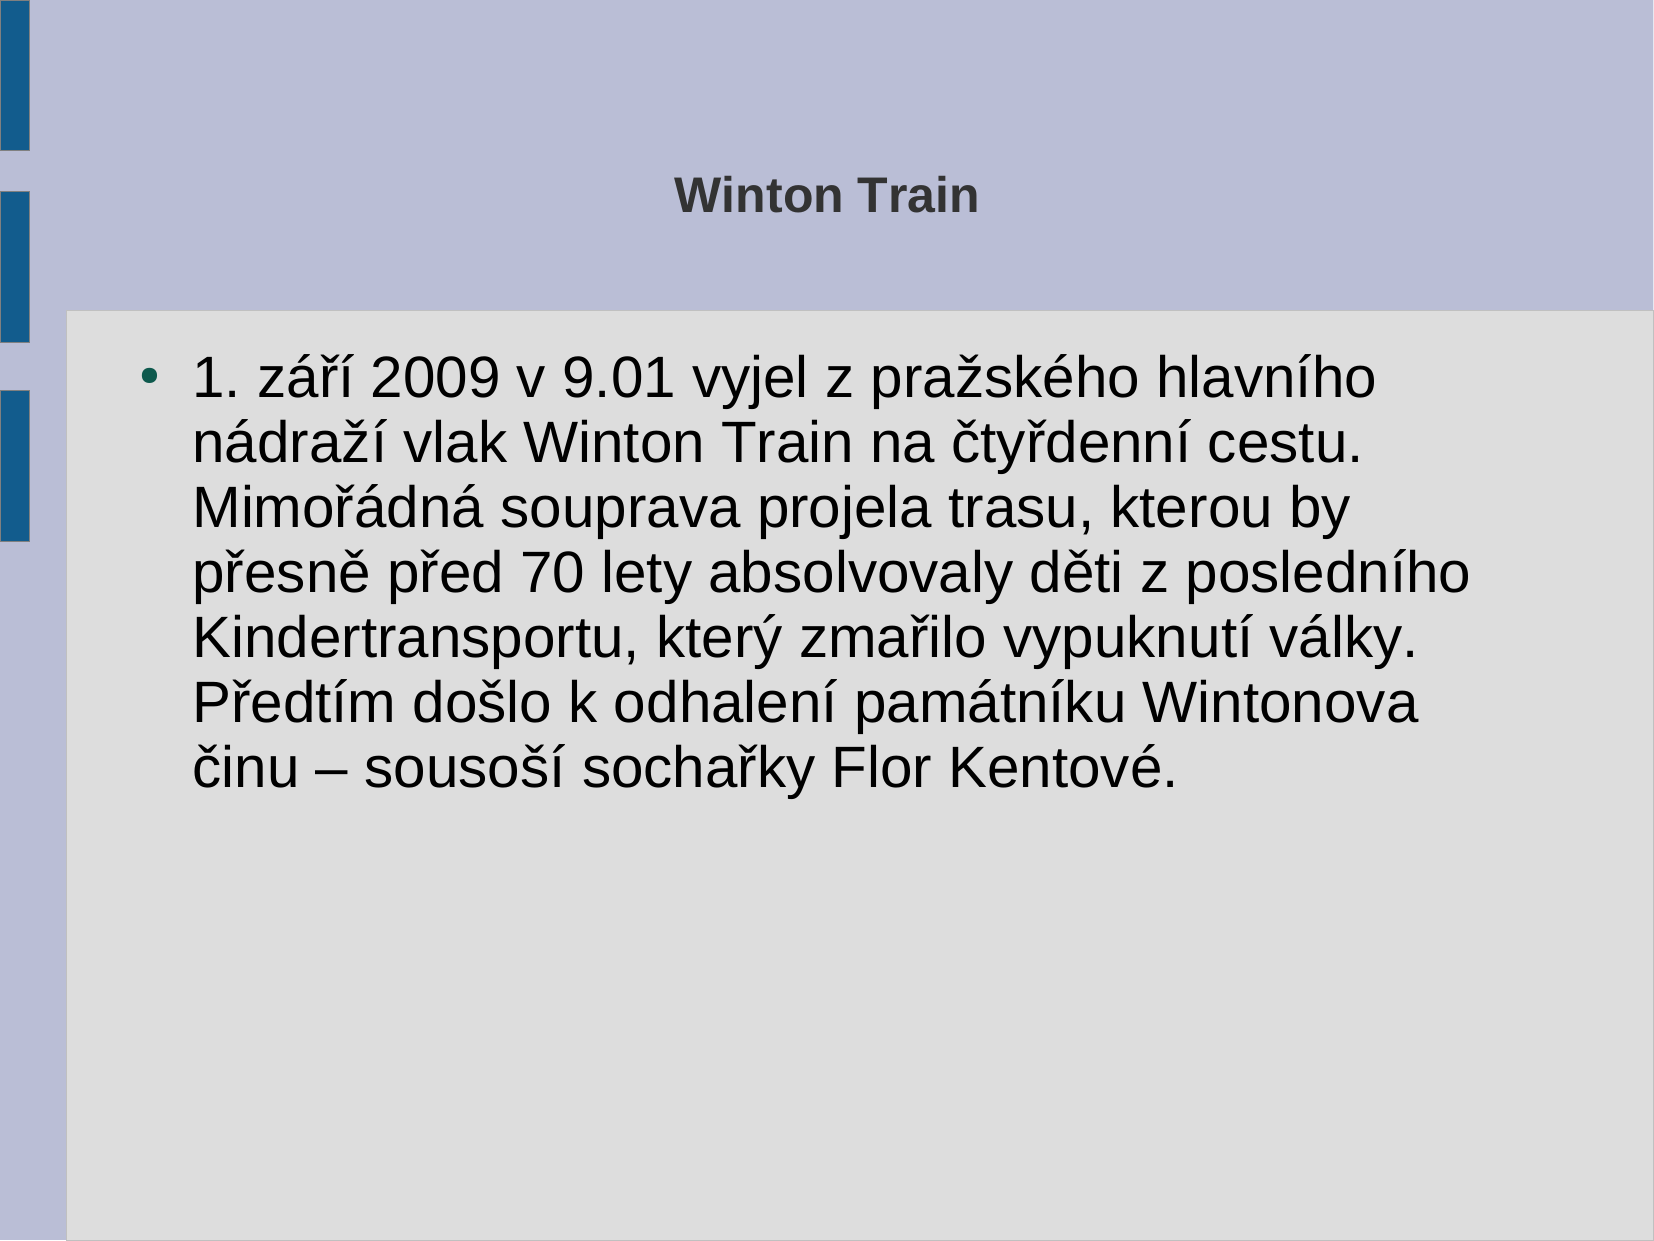

# Winton Train
1. září 2009 v 9.01 vyjel z pražského hlavního nádraží vlak Winton Train na čtyřdenní cestu. Mimořádná souprava projela trasu, kterou by přesně před 70 lety absolvovaly děti z posledního Kindertransportu, který zmařilo vypuknutí války. Předtím došlo k odhalení památníku Wintonova činu – sousoší sochařky Flor Kentové.